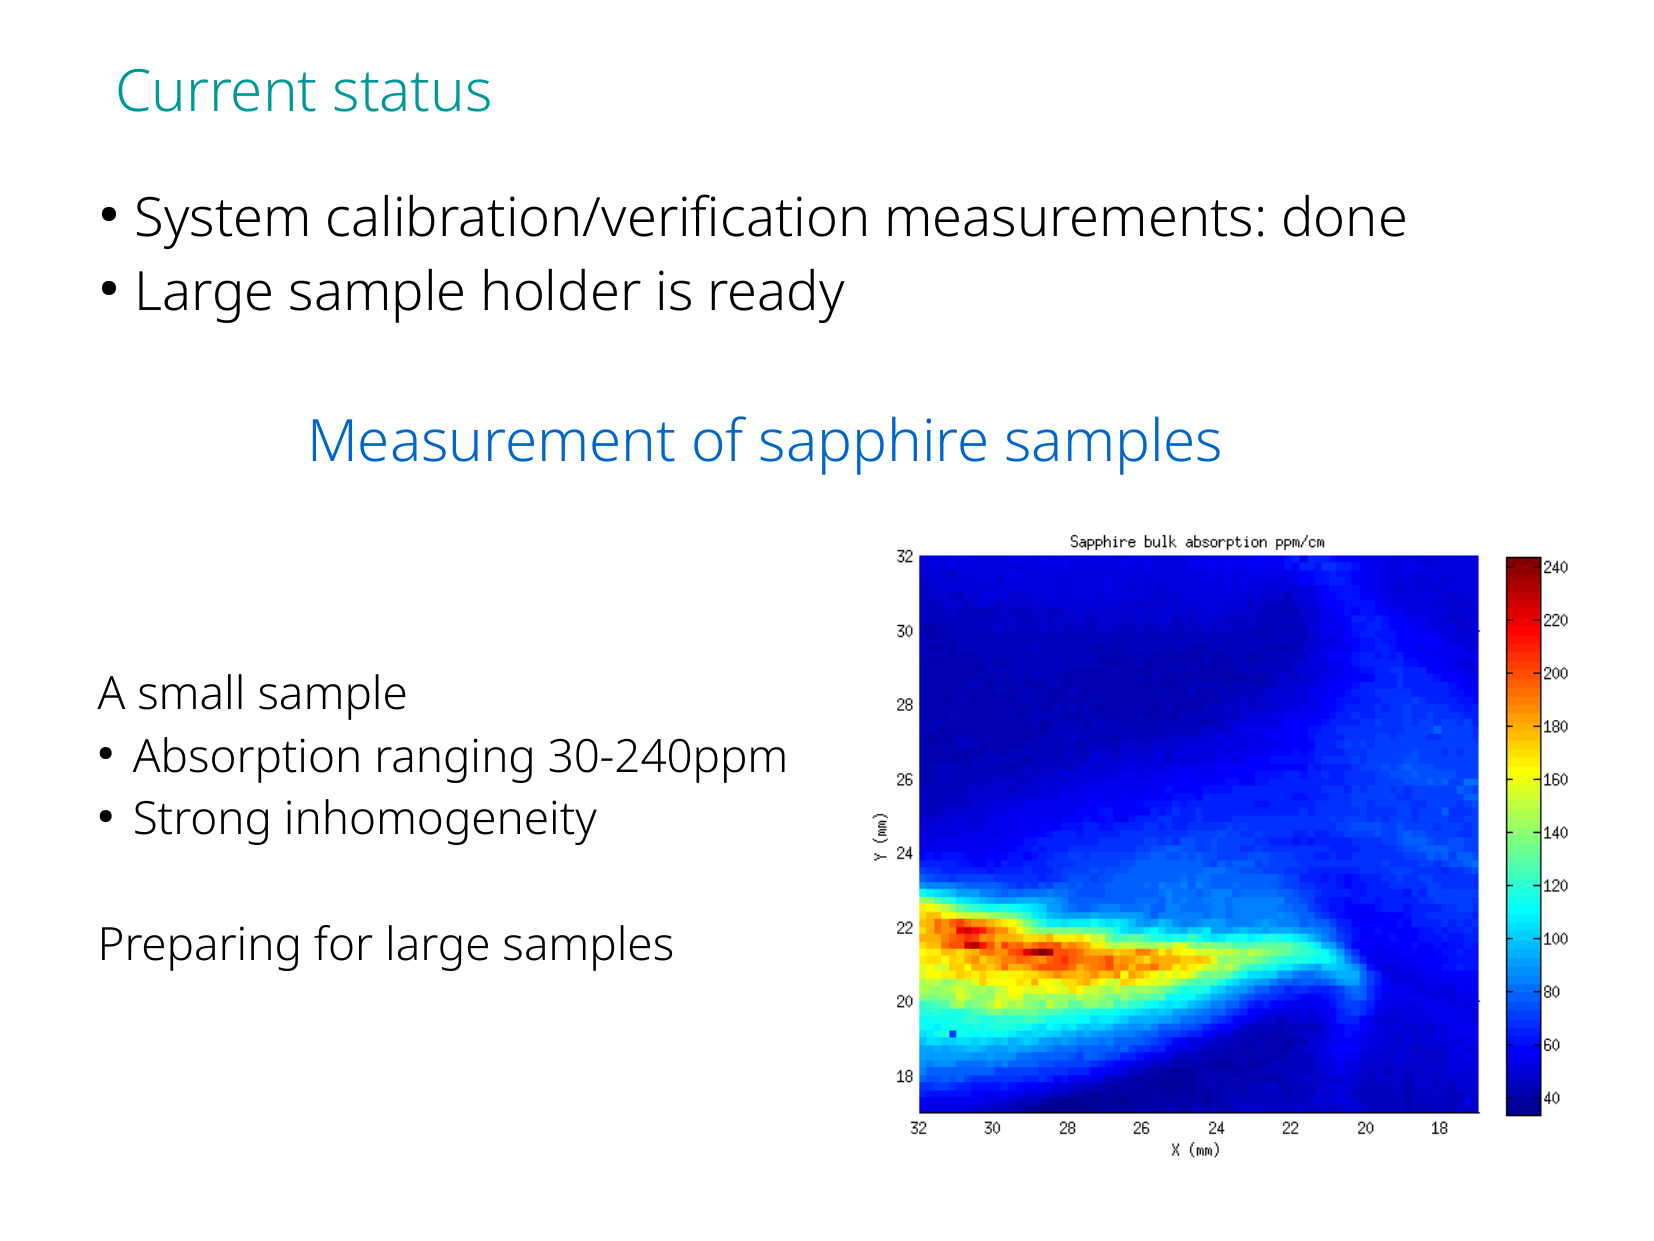

Current status
System calibration/verification measurements: done
Large sample holder is ready
Measurement of sapphire samples
A small sample
Absorption ranging 30-240ppm
Strong inhomogeneity
Preparing for large samples